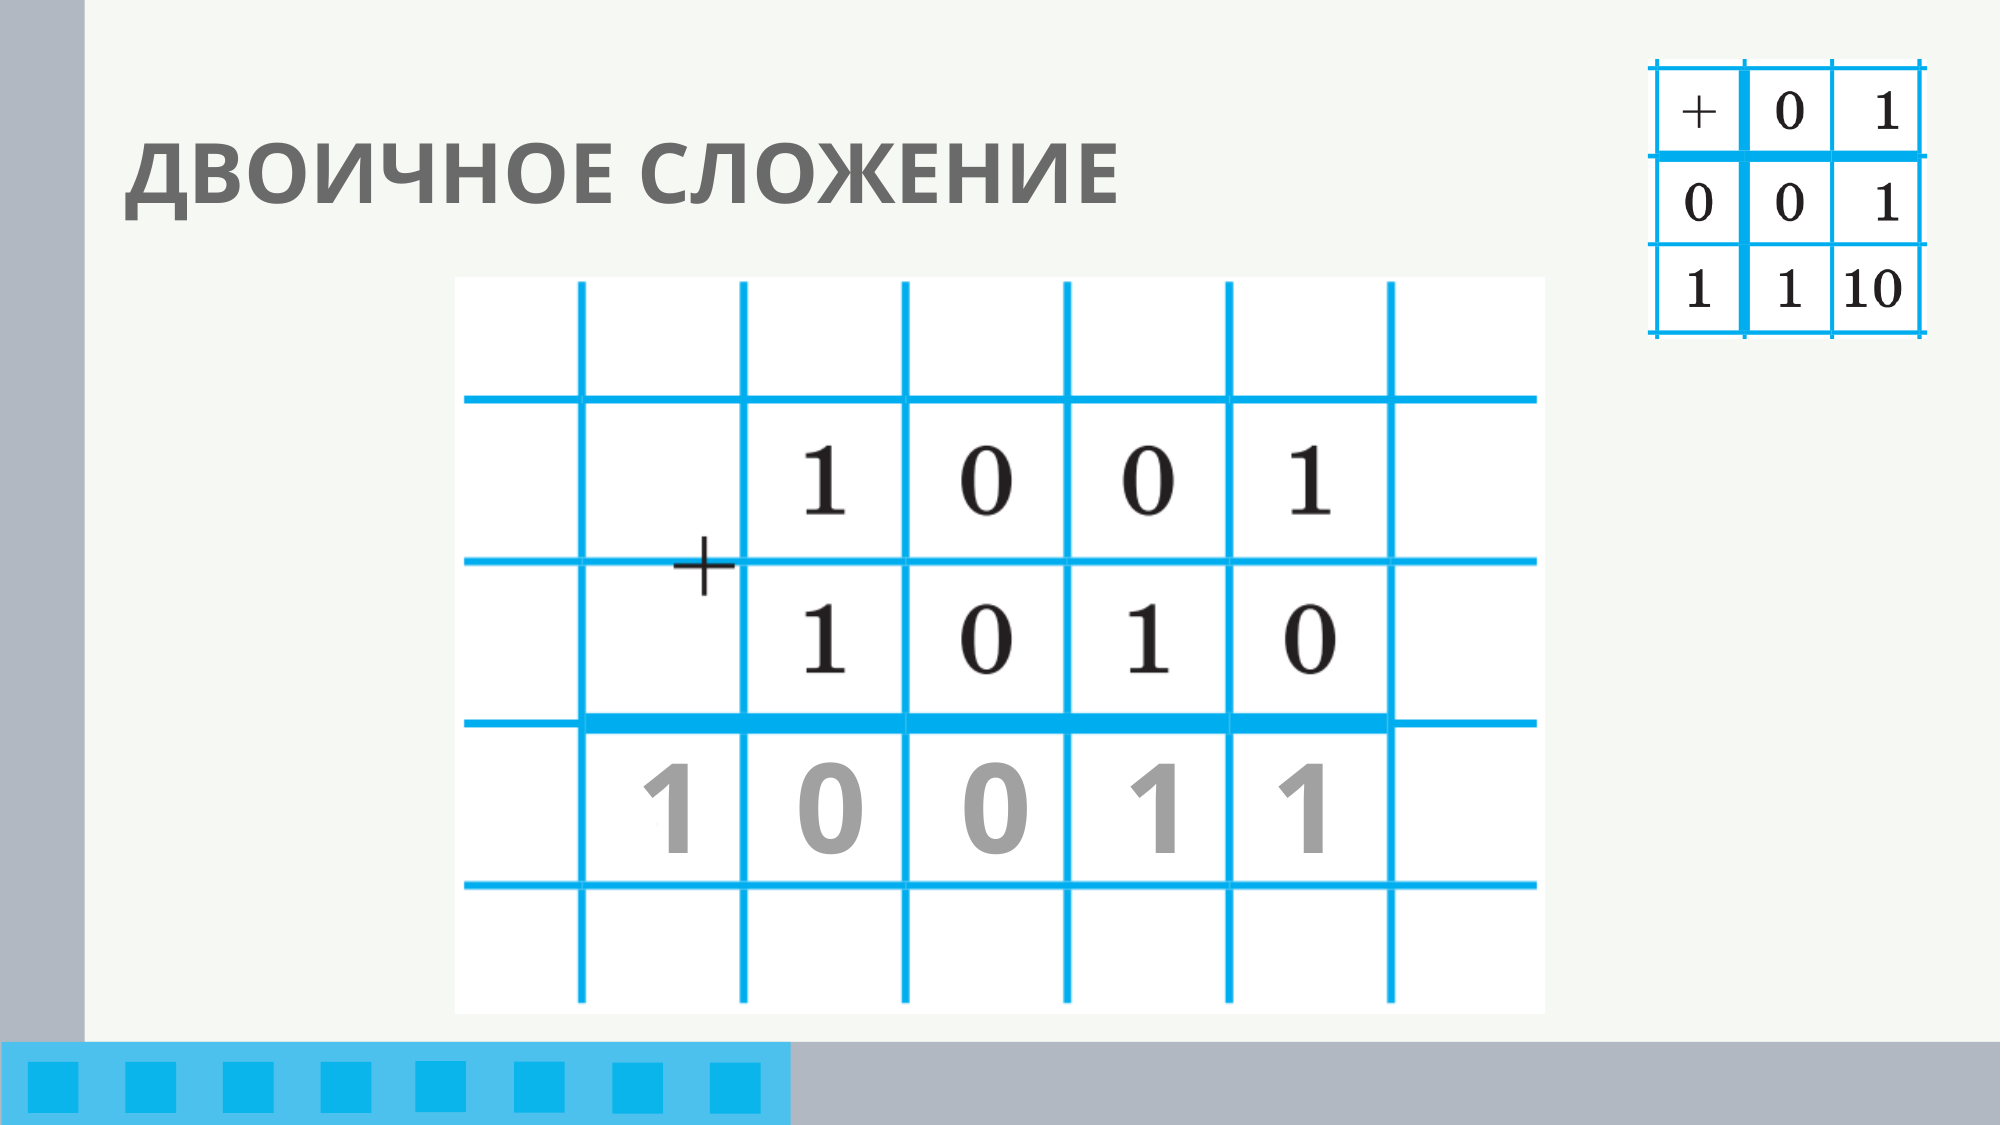

# ДВОИЧНОЕ СЛОЖЕНИЕ
1
0
0
1
1